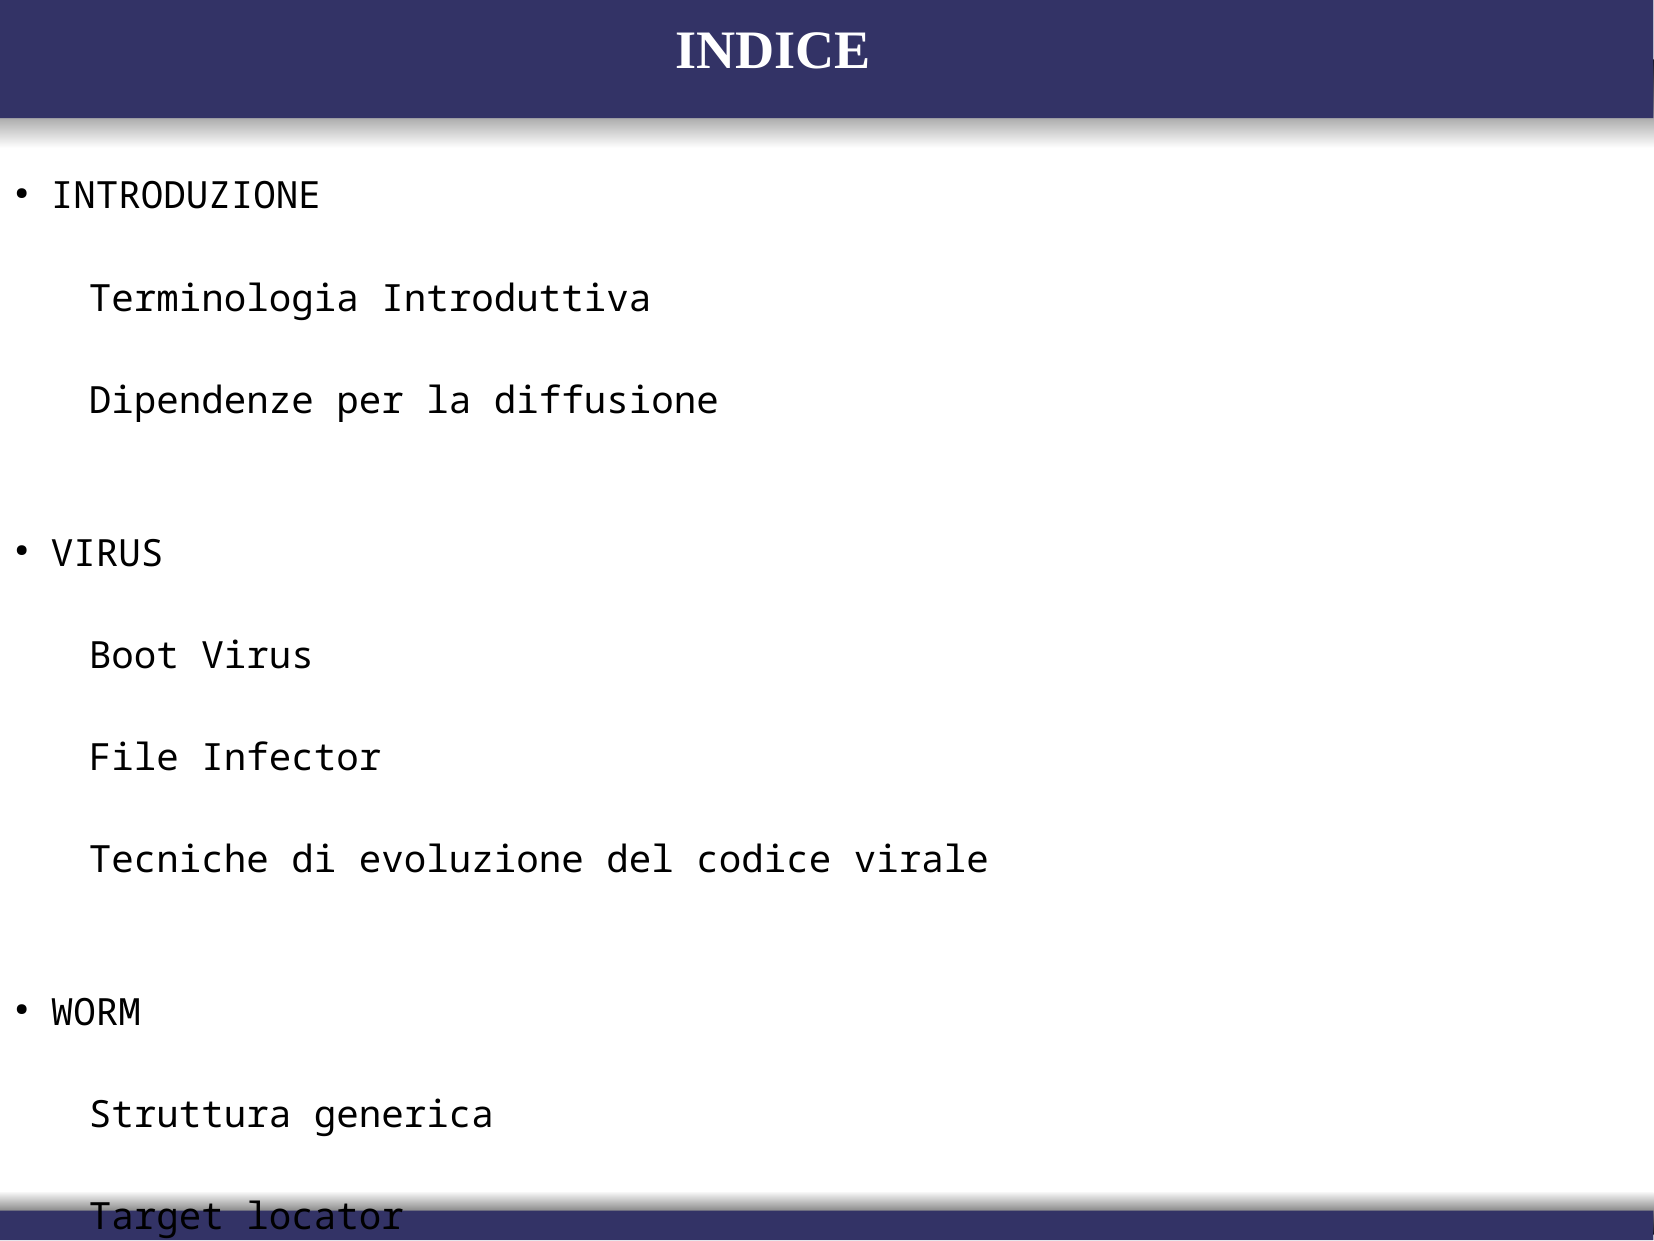

INDICE
 INTRODUZIONE
	Terminologia Introduttiva
	Dipendenze per la diffusione
 VIRUS
	Boot Virus
	File Infector
	Tecniche di evoluzione del codice virale
 WORM
	Struttura generica
	Target locator
	Tecniche di trasporto